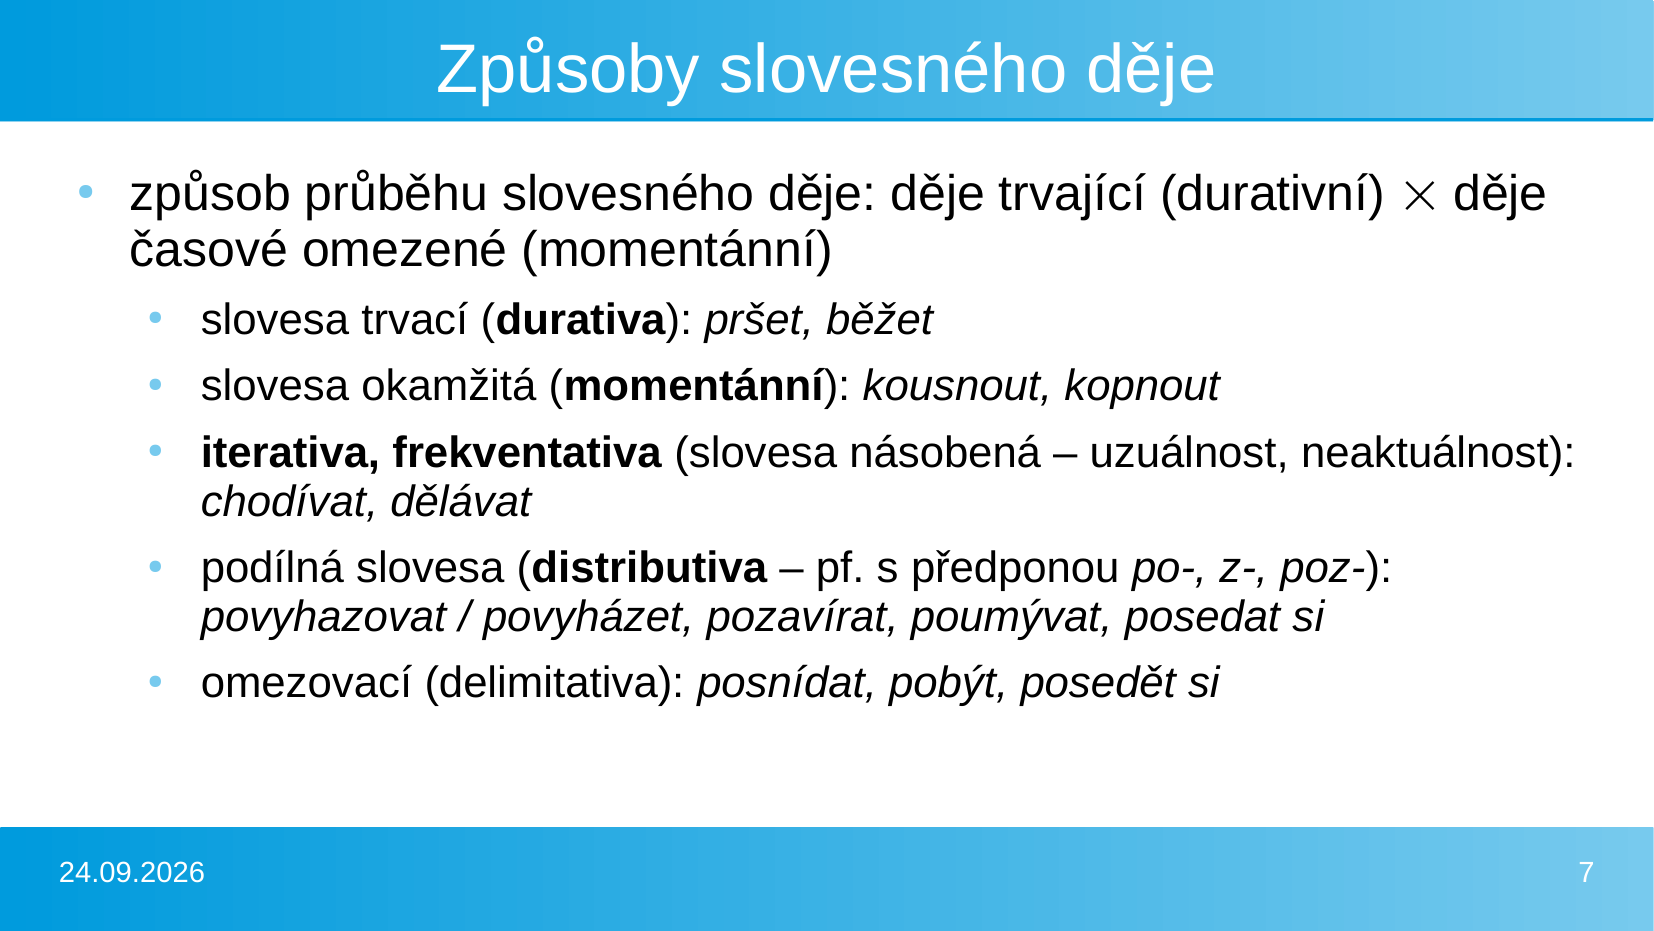

# Způsoby slovesného děje
způsob průběhu slovesného děje: děje trvající (durativní)  děje časové omezené (momentánní)
slovesa trvací (durativa): pršet, běžet
slovesa okamžitá (momentánní): kousnout, kopnout
iterativa, frekventativa (slovesa násobená – uzuálnost, neaktuálnost): chodívat, dělávat
podílná slovesa (distributiva – pf. s předponou po-, z-, poz-): povyhazovat / povyházet, pozavírat, poumývat, posedat si
omezovací (delimitativa): posnídat, pobýt, posedět si
7